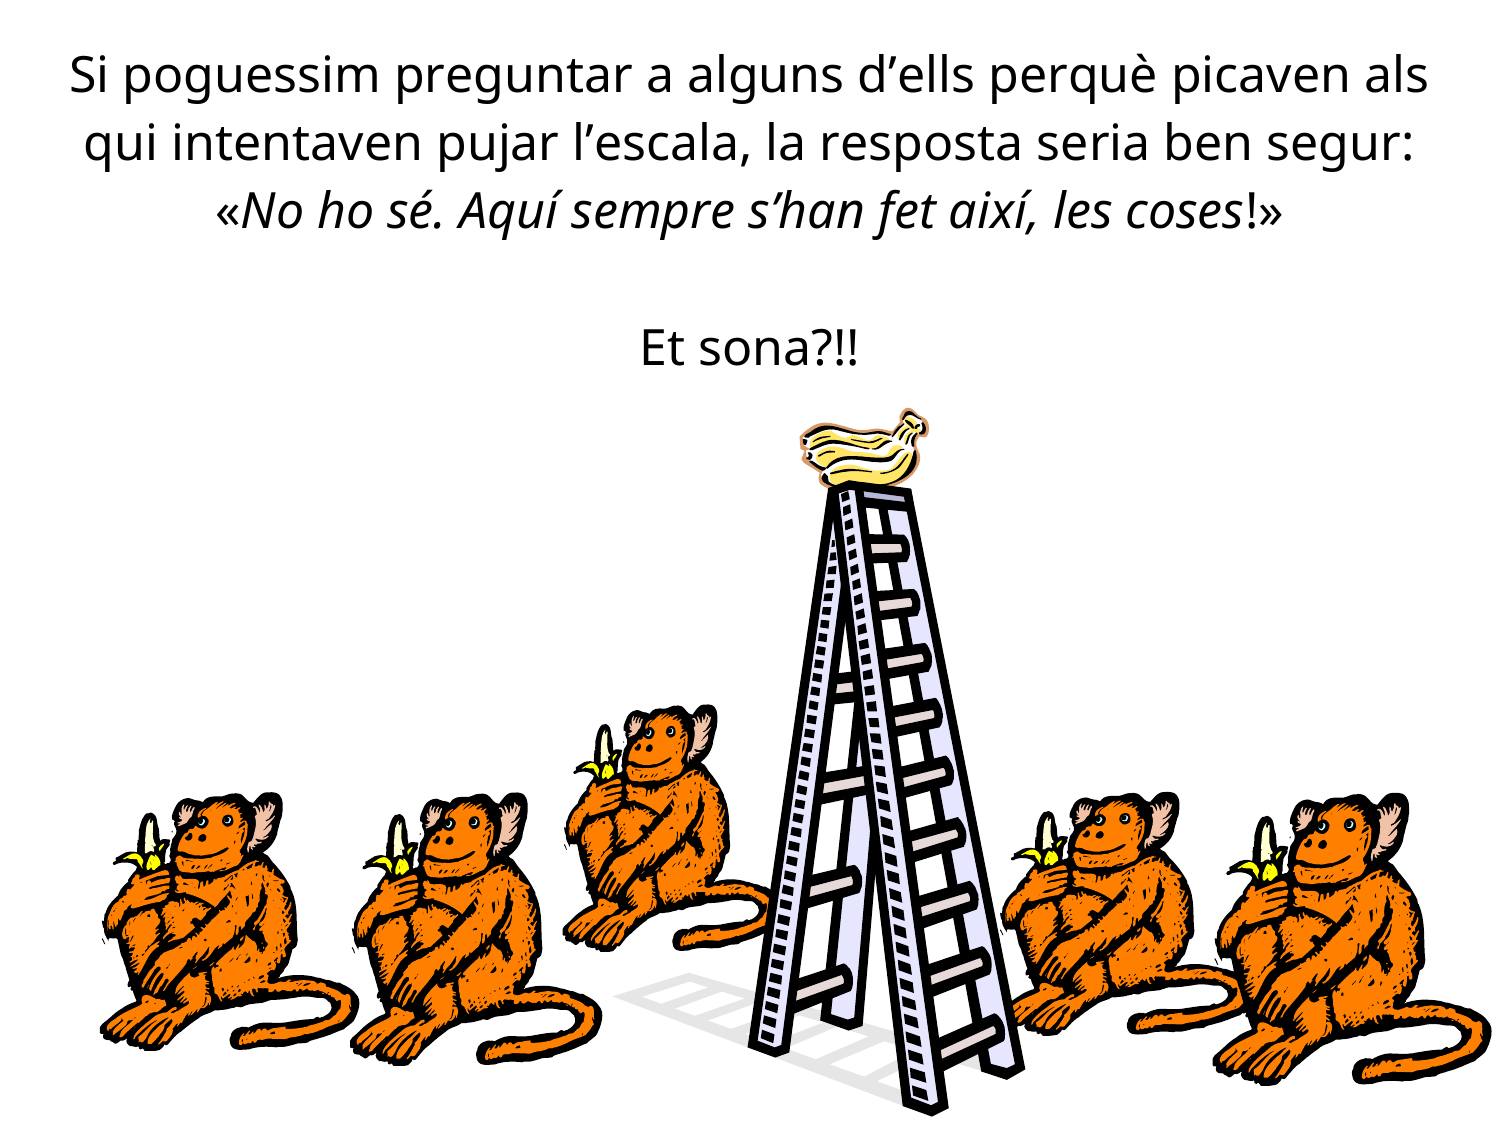

Si poguessim preguntar a alguns d’ells perquè picaven als qui intentaven pujar l’escala, la resposta seria ben segur:
«No ho sé. Aquí sempre s’han fet així, les coses!»
Et sona?!!